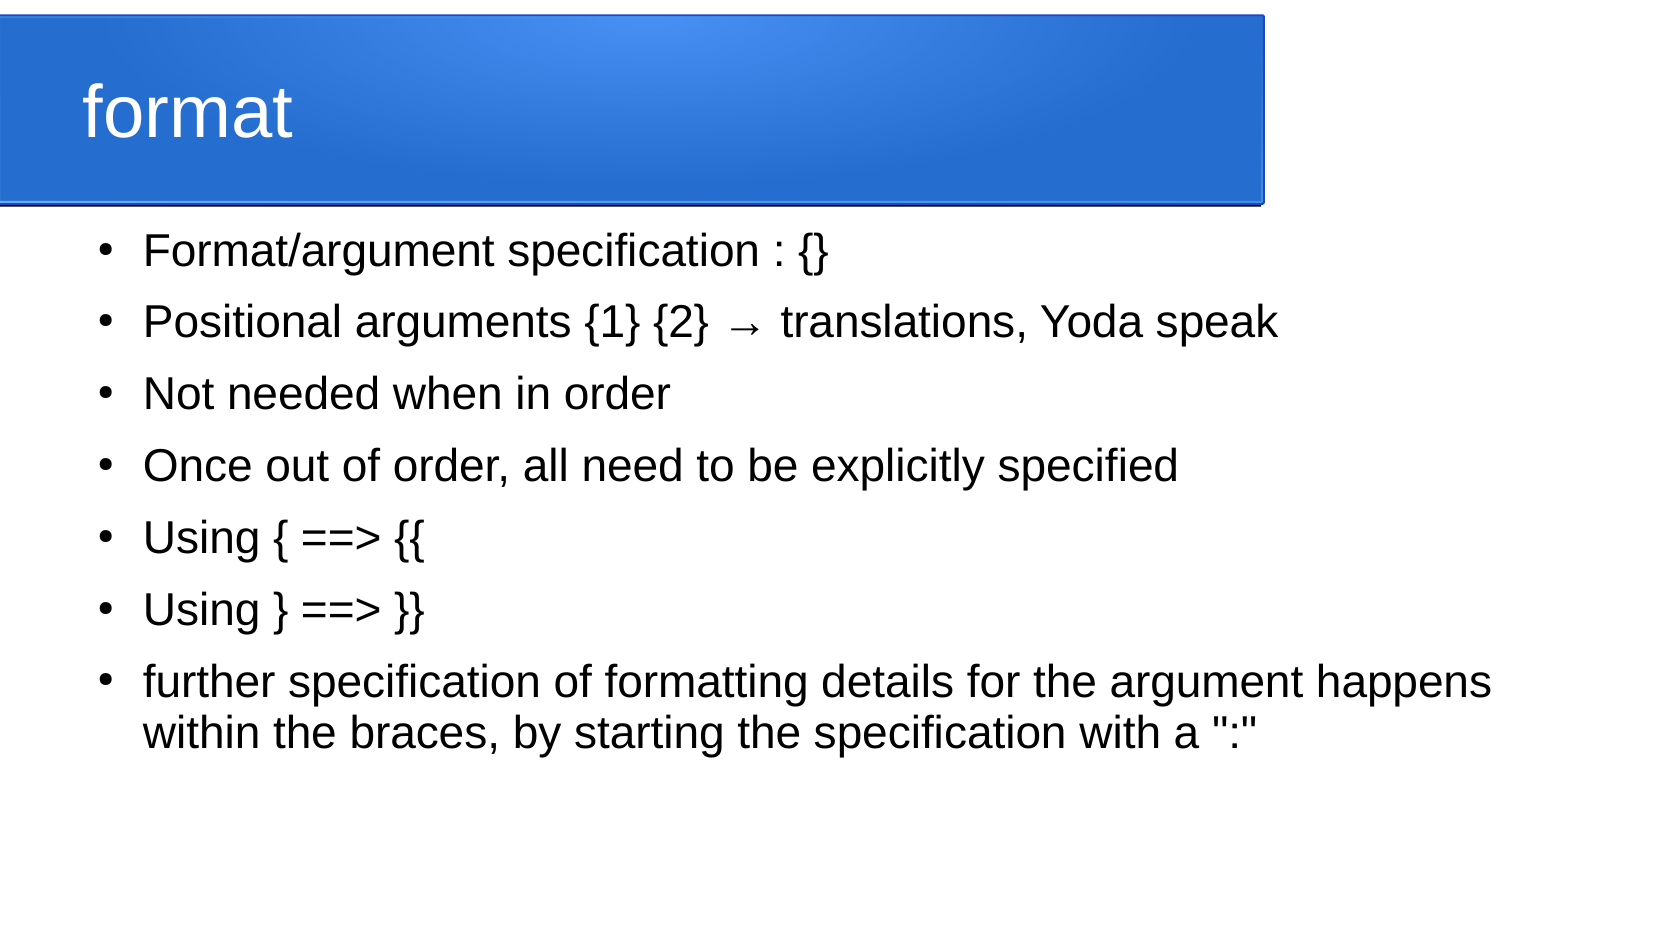

# format
Format/argument specification : {}
Positional arguments {1} {2} → translations, Yoda speak
Not needed when in order
Once out of order, all need to be explicitly specified
Using { ==> {{
Using } ==> }}
further specification of formatting details for the argument happens within the braces, by starting the specification with a ":"